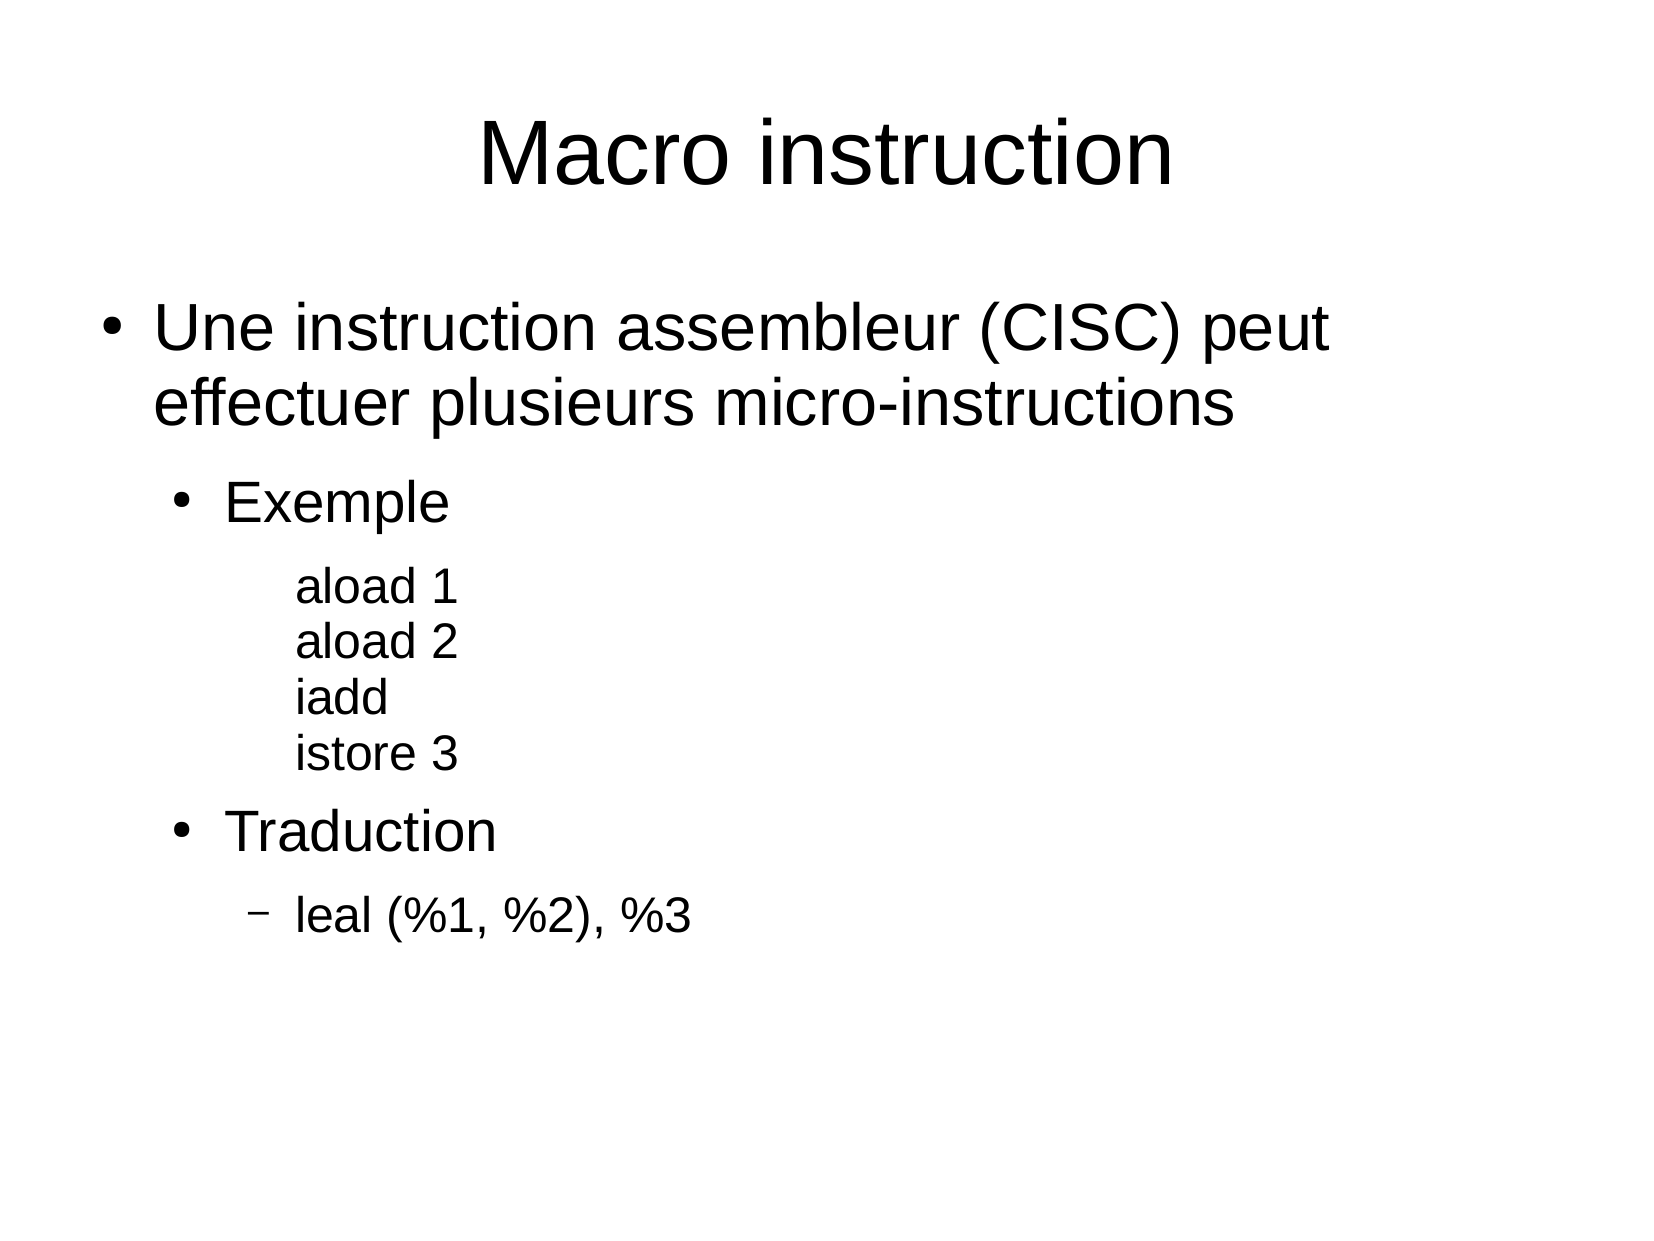

# Macro instruction
Une instruction assembleur (CISC) peut effectuer plusieurs micro-instructions
Exemple
aload 1
aload 2
iadd
istore 3
Traduction
leal (%1, %2), %3